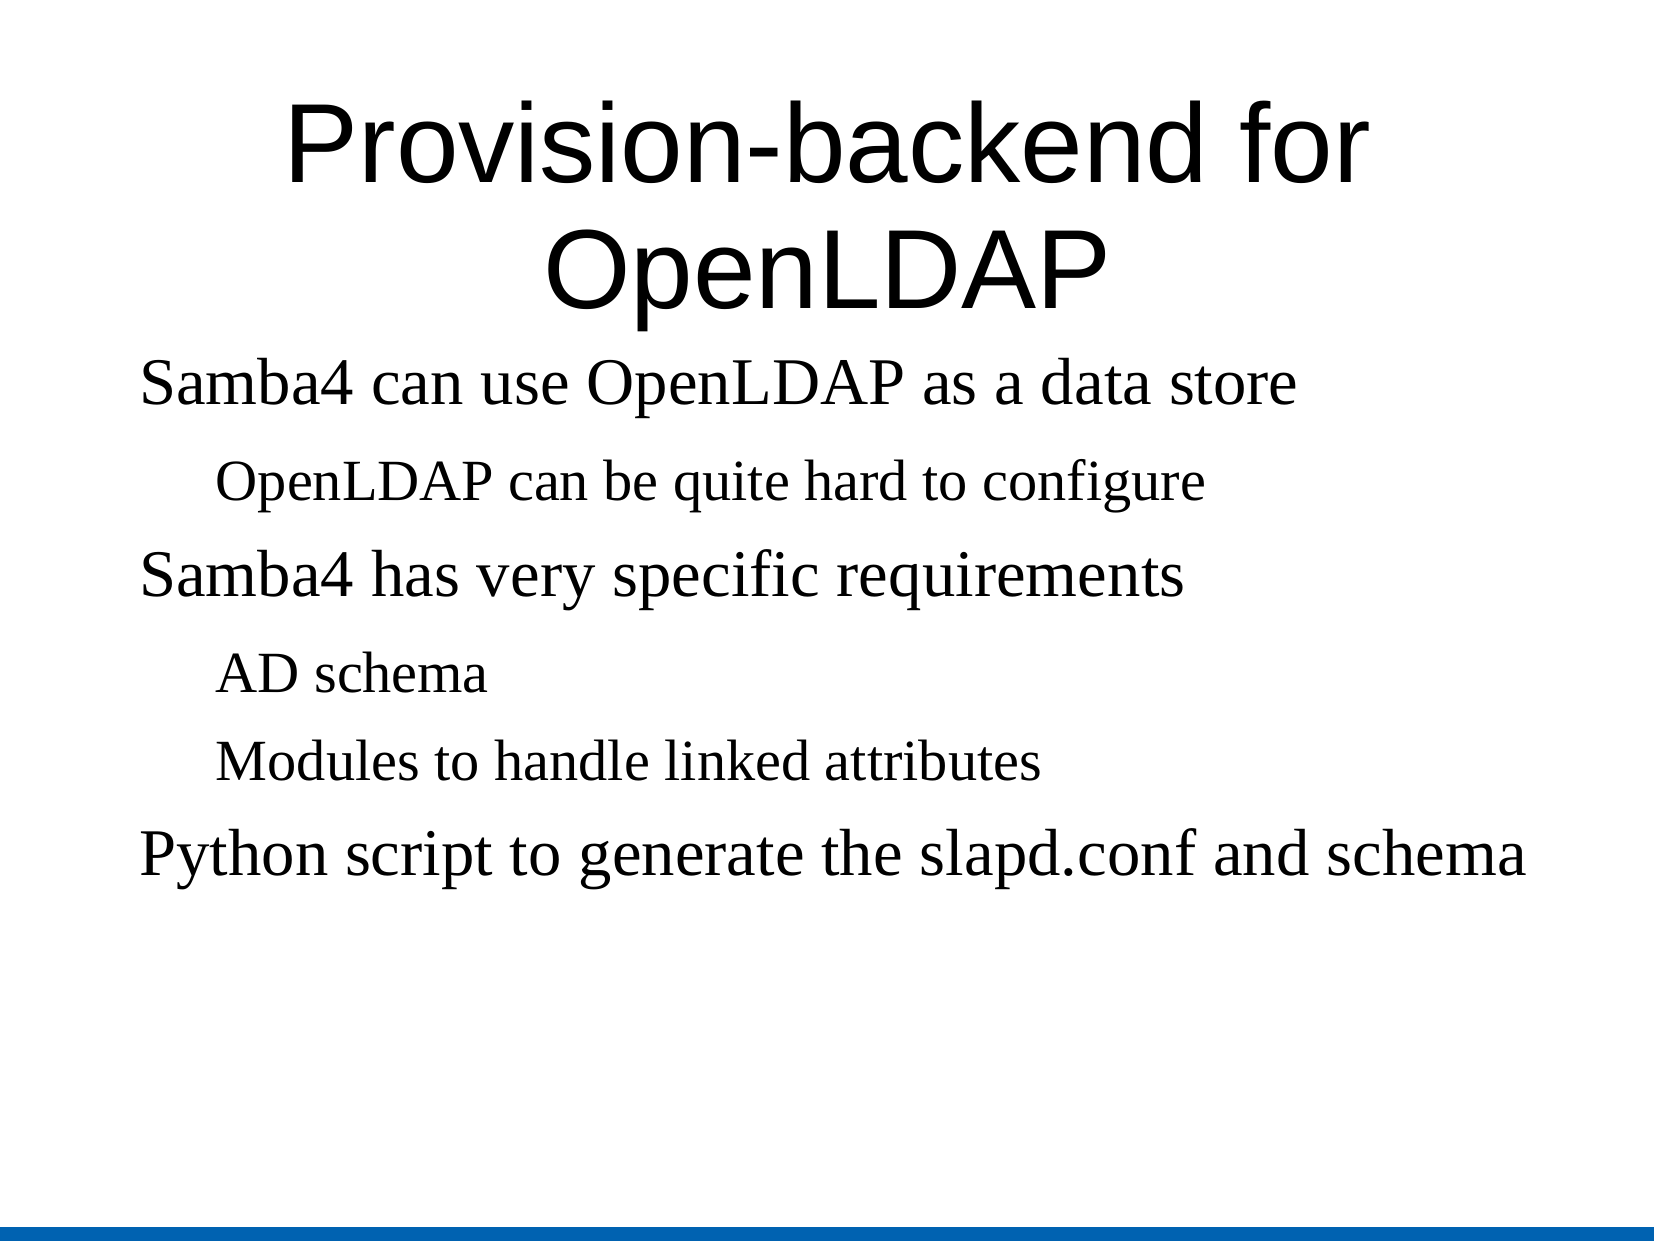

# Provision-backend for OpenLDAP
Samba4 can use OpenLDAP as a data store
OpenLDAP can be quite hard to configure
Samba4 has very specific requirements
AD schema
Modules to handle linked attributes
Python script to generate the slapd.conf and schema